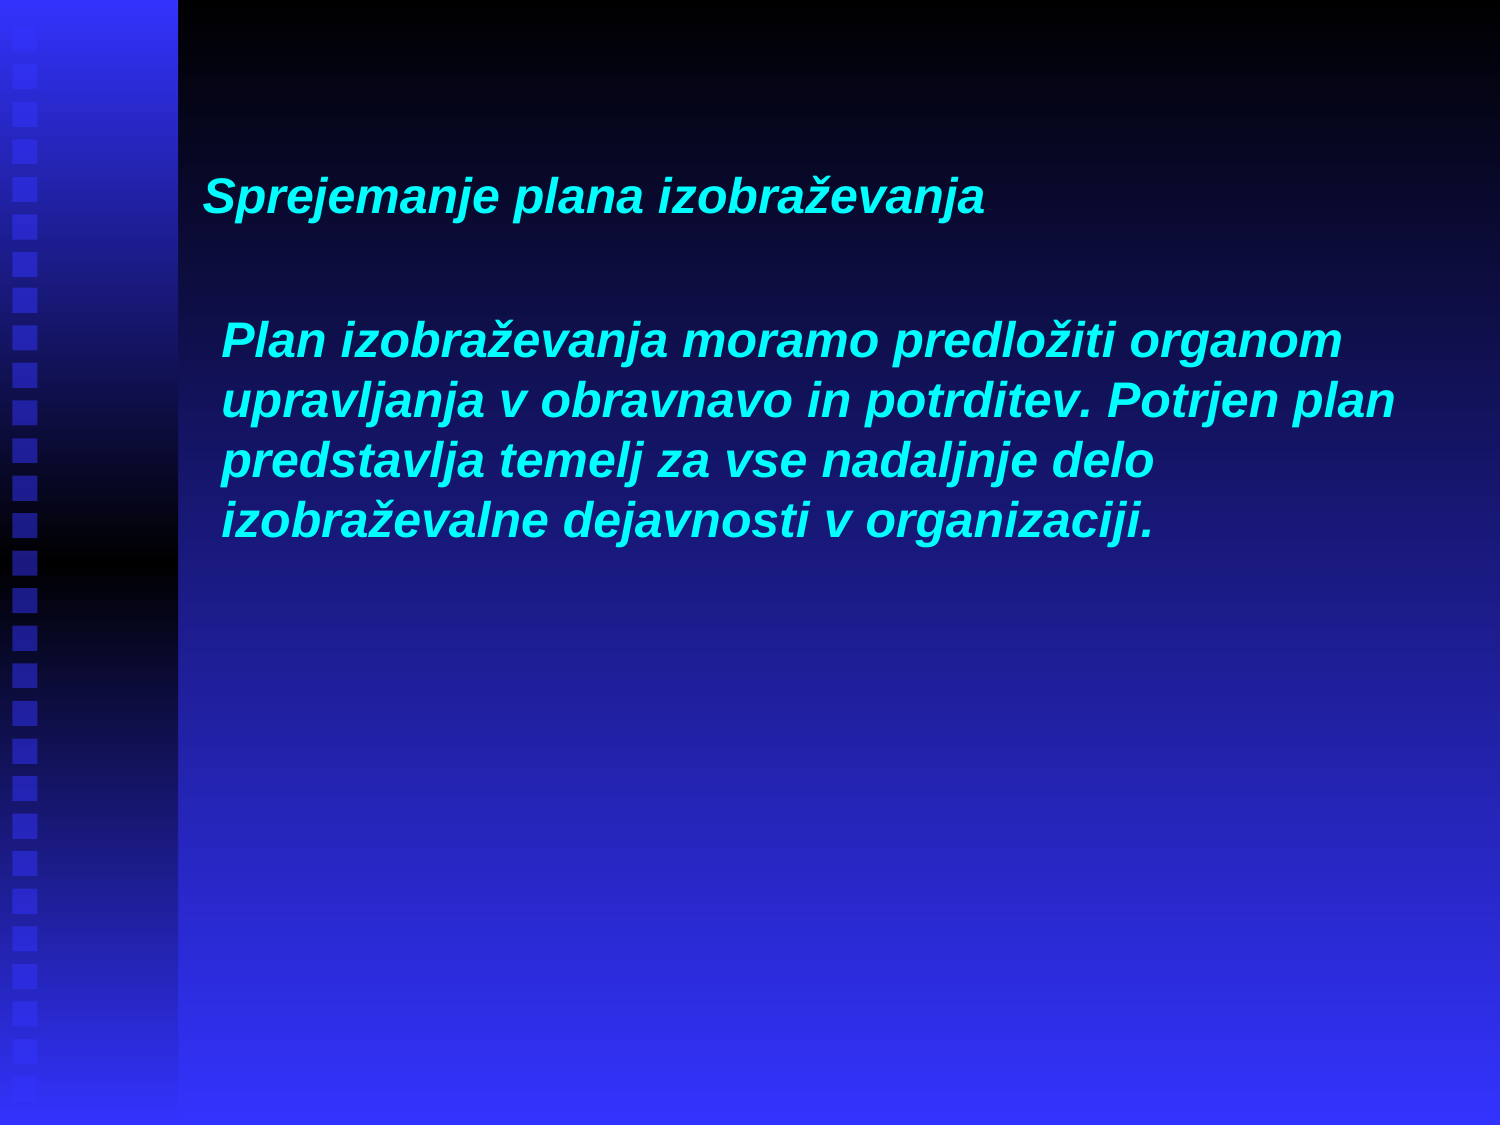

# Sprejemanje plana izobraževanja
	Plan izobraževanja moramo predložiti organom upravljanja v obravnavo in potrditev. Potrjen plan predstavlja temelj za vse nadaljnje delo izobraževalne dejavnosti v organizaciji.